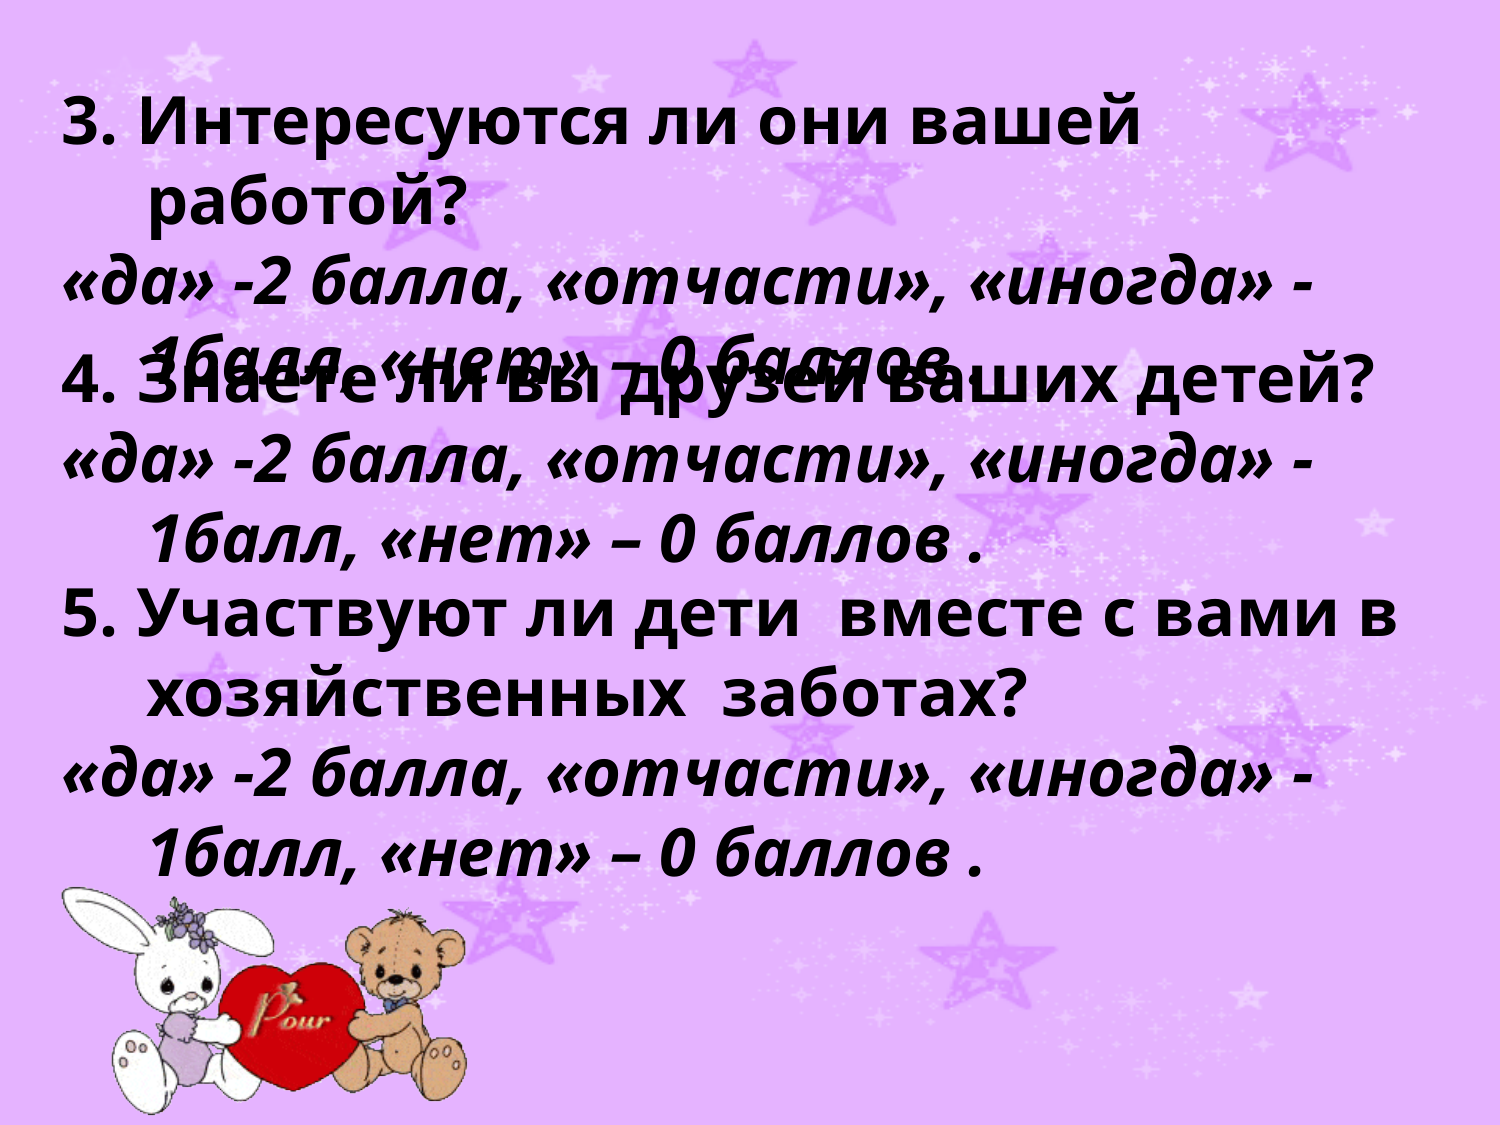

3. Интересуются ли они вашей работой?
«да» -2 балла, «отчасти», «иногда» -1балл, «нет» – 0 баллов .
4. Знаете ли вы друзей ваших детей?
«да» -2 балла, «отчасти», «иногда» -1балл, «нет» – 0 баллов .
5. Участвуют ли дети вместе с вами в хозяйственных заботах?
«да» -2 балла, «отчасти», «иногда» -1балл, «нет» – 0 баллов .